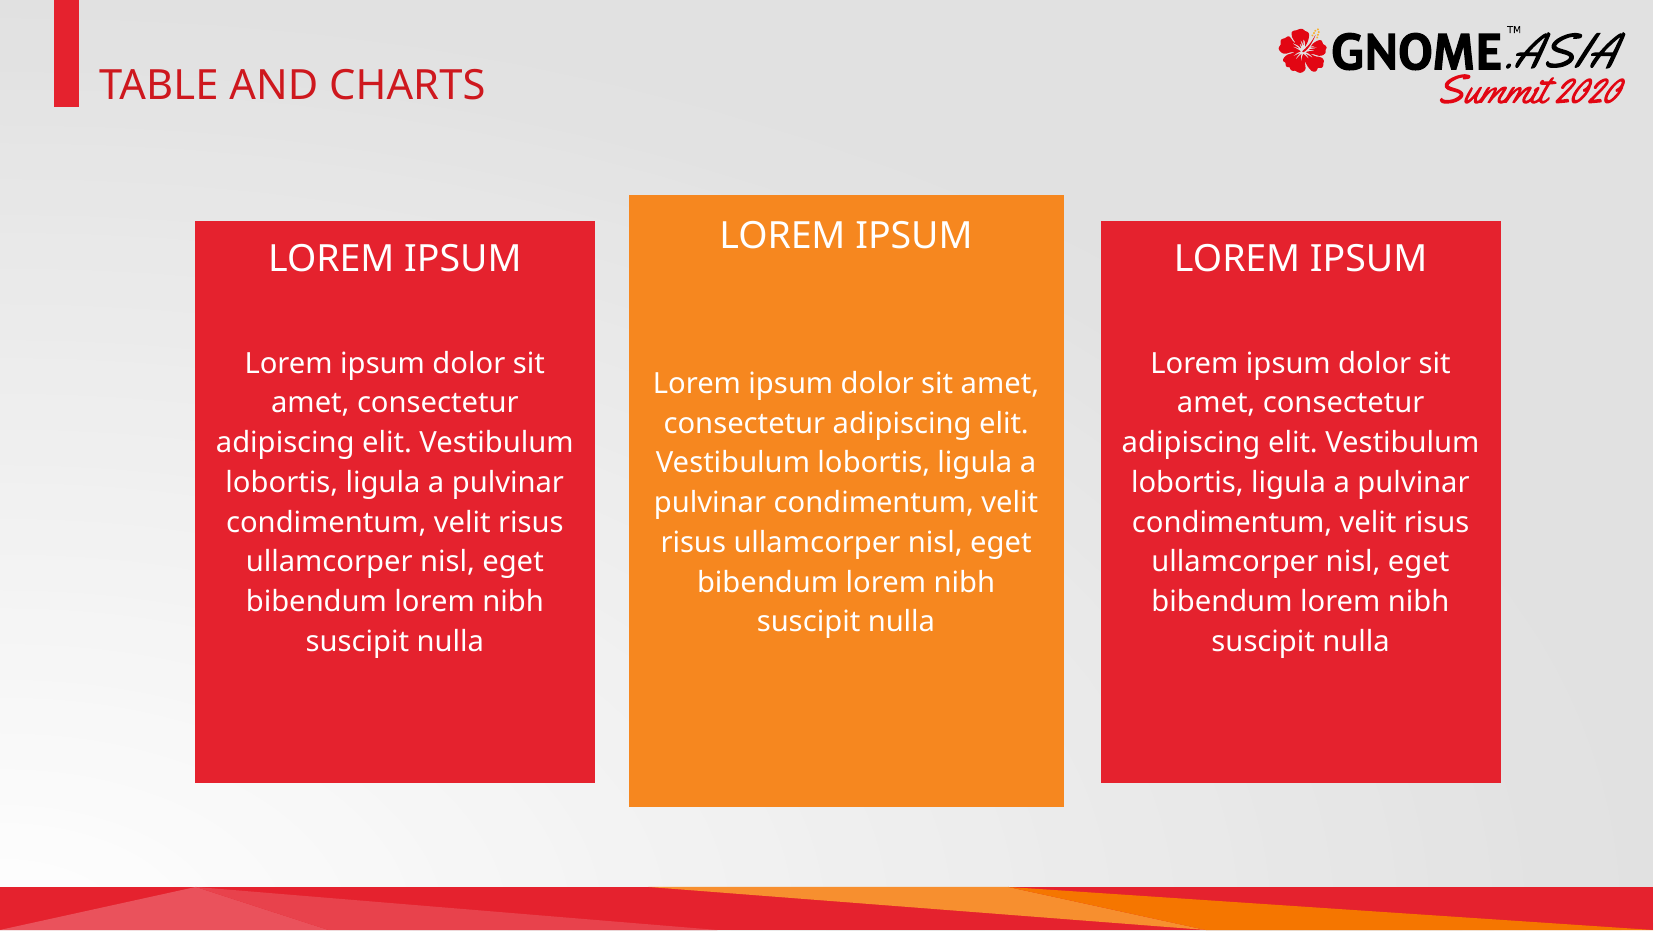

# TABLE AND CHARTS
| LOREM IPSUM |
| --- |
| Lorem ipsum dolor sit amet, consectetur adipiscing elit. Vestibulum lobortis, ligula a pulvinar condimentum, velit risus ullamcorper nisl, eget bibendum lorem nibh suscipit nulla |
| |
| LOREM IPSUM |
| --- |
| Lorem ipsum dolor sit amet, consectetur adipiscing elit. Vestibulum lobortis, ligula a pulvinar condimentum, velit risus ullamcorper nisl, eget bibendum lorem nibh suscipit nulla |
| |
| LOREM IPSUM |
| --- |
| Lorem ipsum dolor sit amet, consectetur adipiscing elit. Vestibulum lobortis, ligula a pulvinar condimentum, velit risus ullamcorper nisl, eget bibendum lorem nibh suscipit nulla |
| |